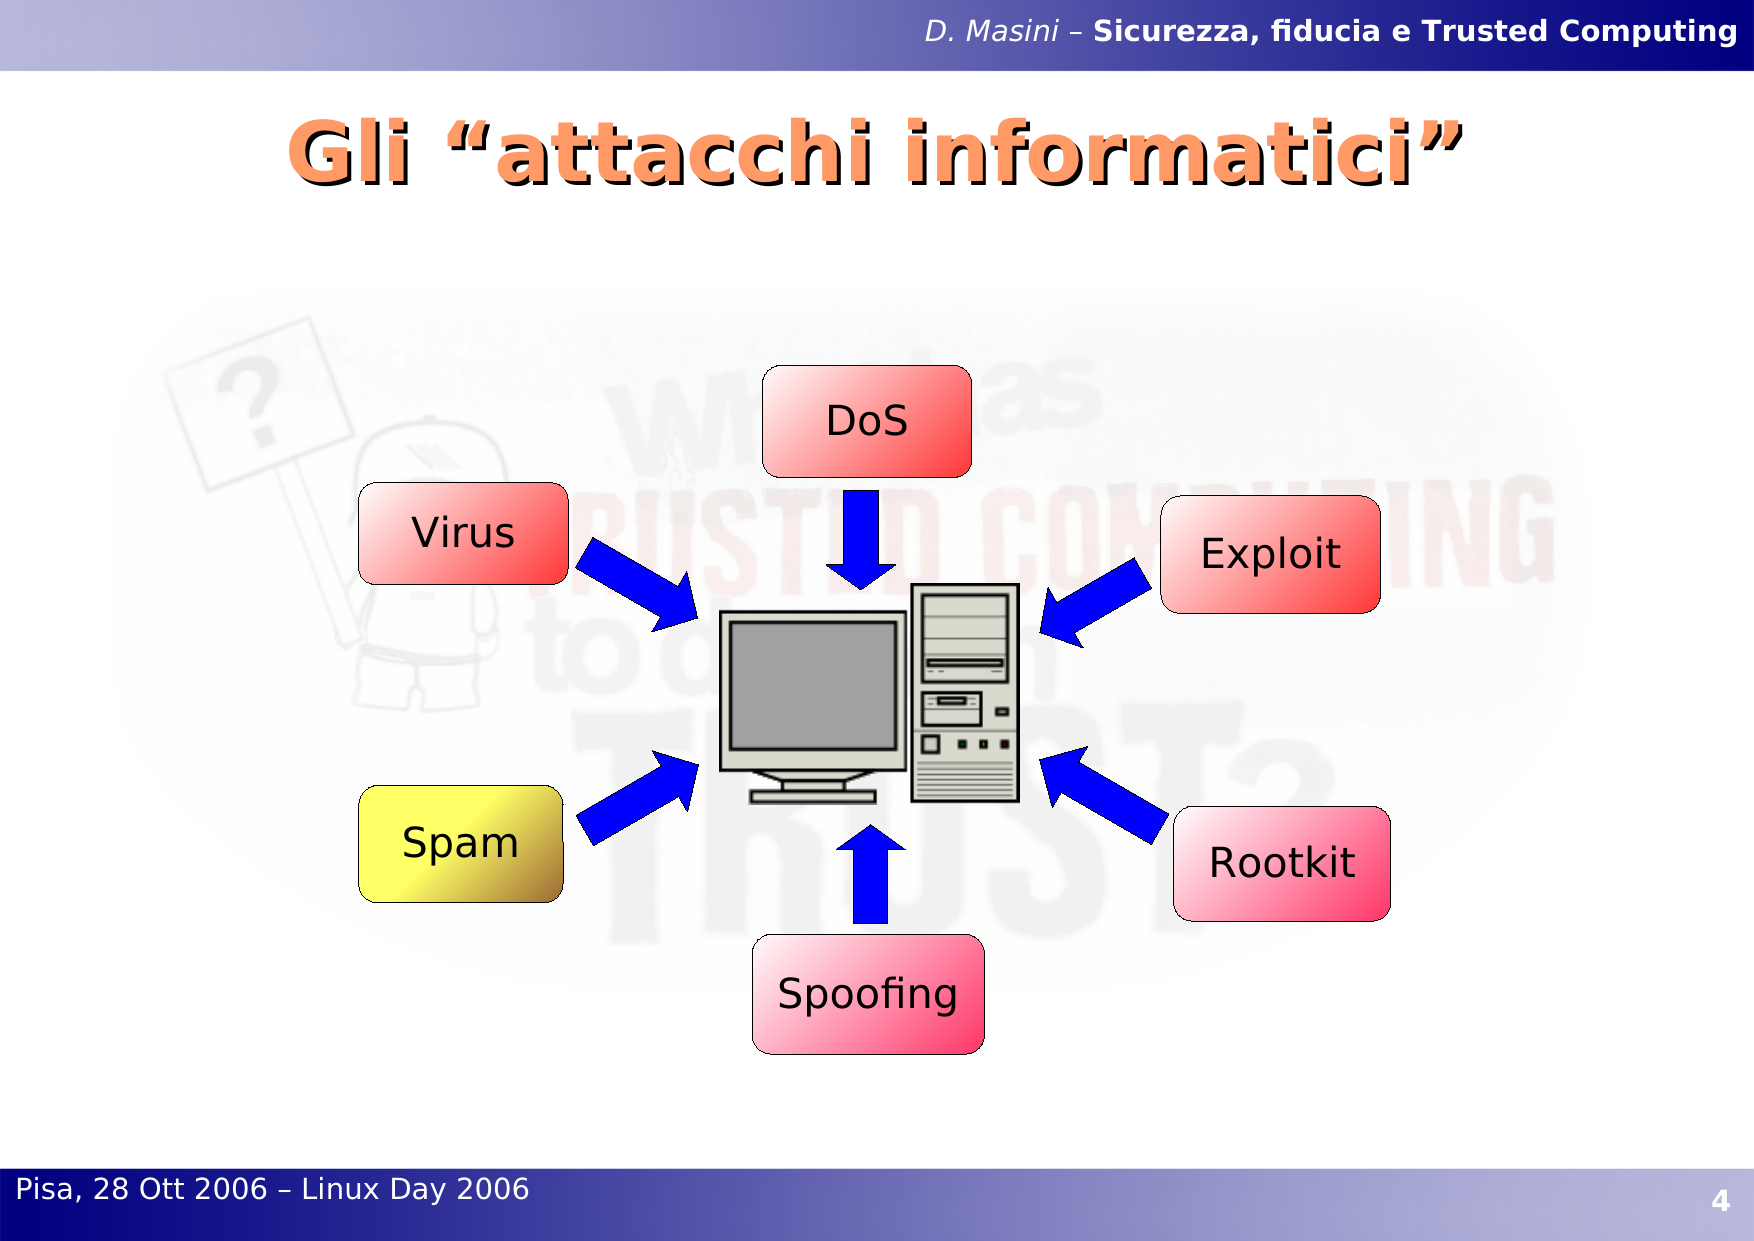

D. Masini – Sicurezza, fiducia e Trusted Computing
# Gli “attacchi informatici”
DoS
Virus
Exploit
Spam
Rootkit
Spoofing
Pisa, 28 Ott 2006 – Linux Day 2006